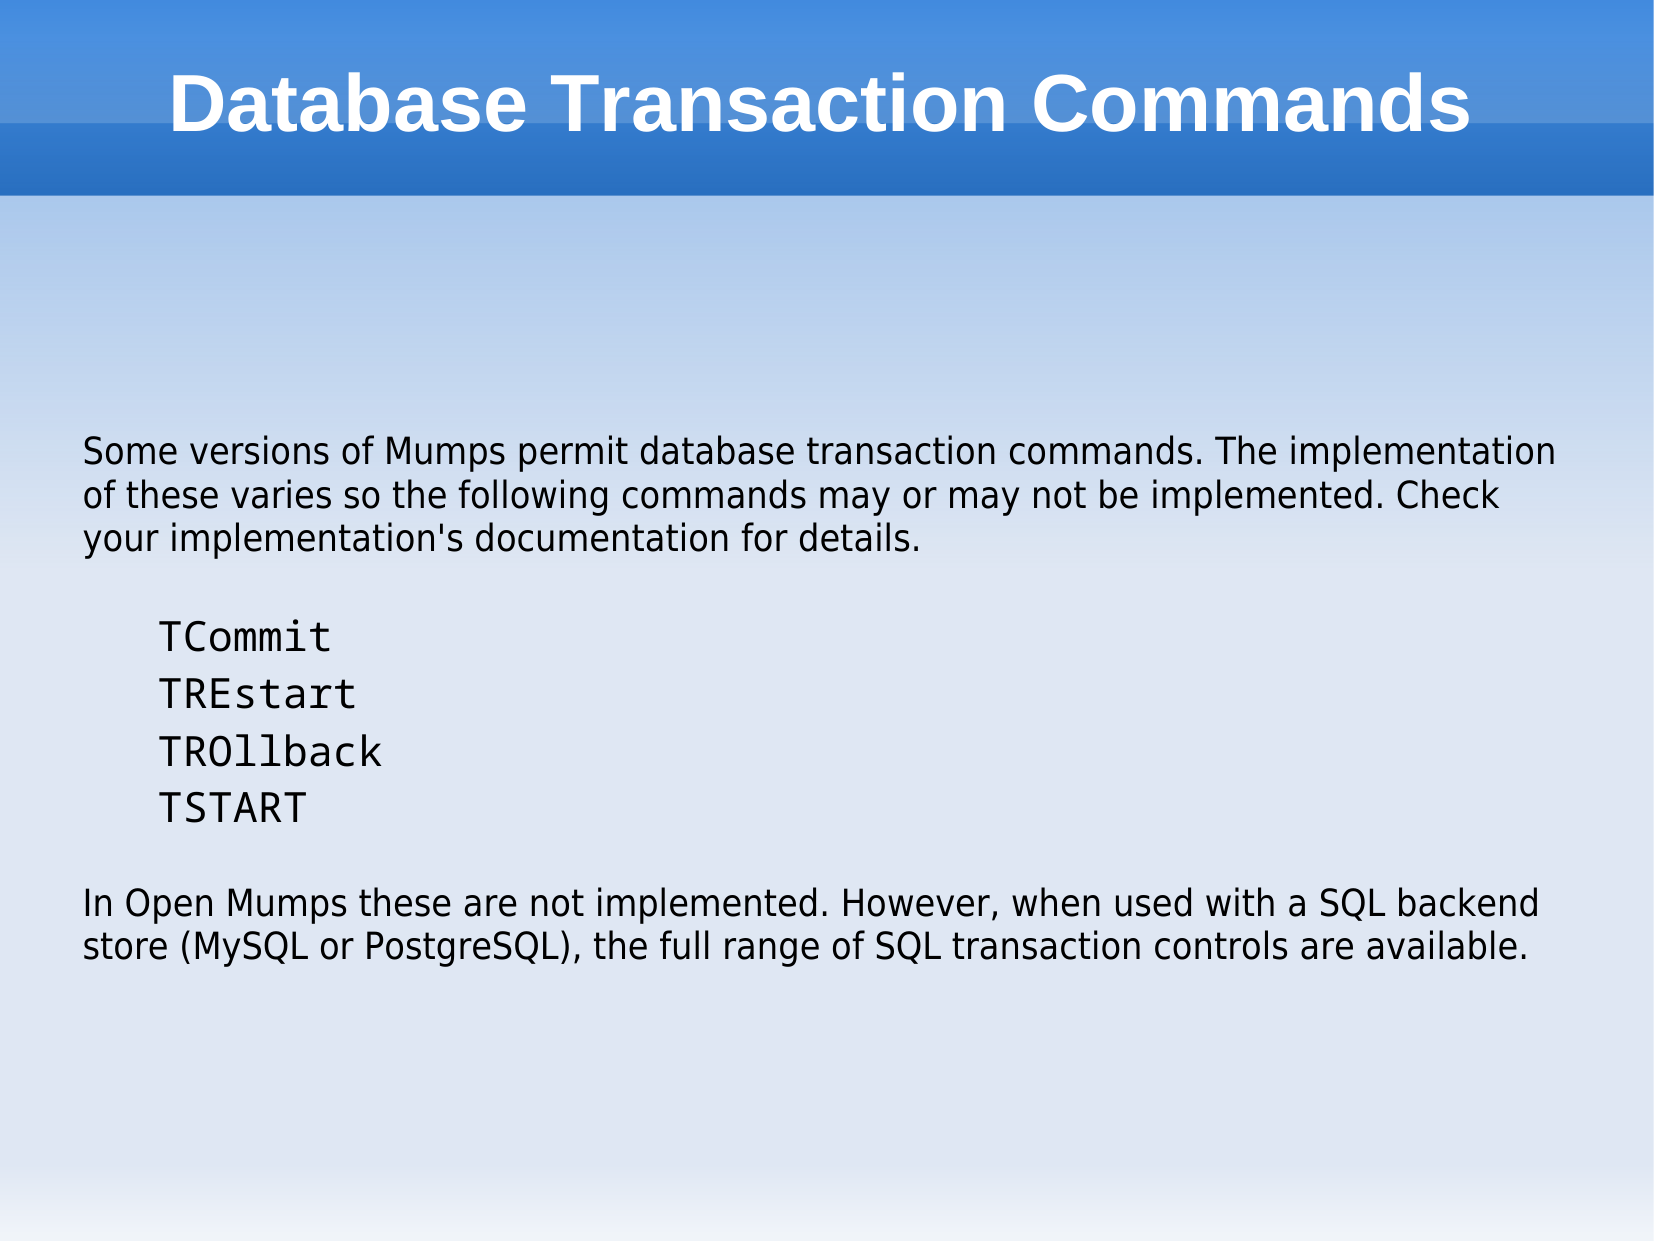

# Database Transaction Commands
Some versions of Mumps permit database transaction commands. The implementation of these varies so the following commands may or may not be implemented. Check your implementation's documentation for details.
	TCommit
	TREstart
	TROllback
	TSTART
In Open Mumps these are not implemented. However, when used with a SQL backend store (MySQL or PostgreSQL), the full range of SQL transaction controls are available.